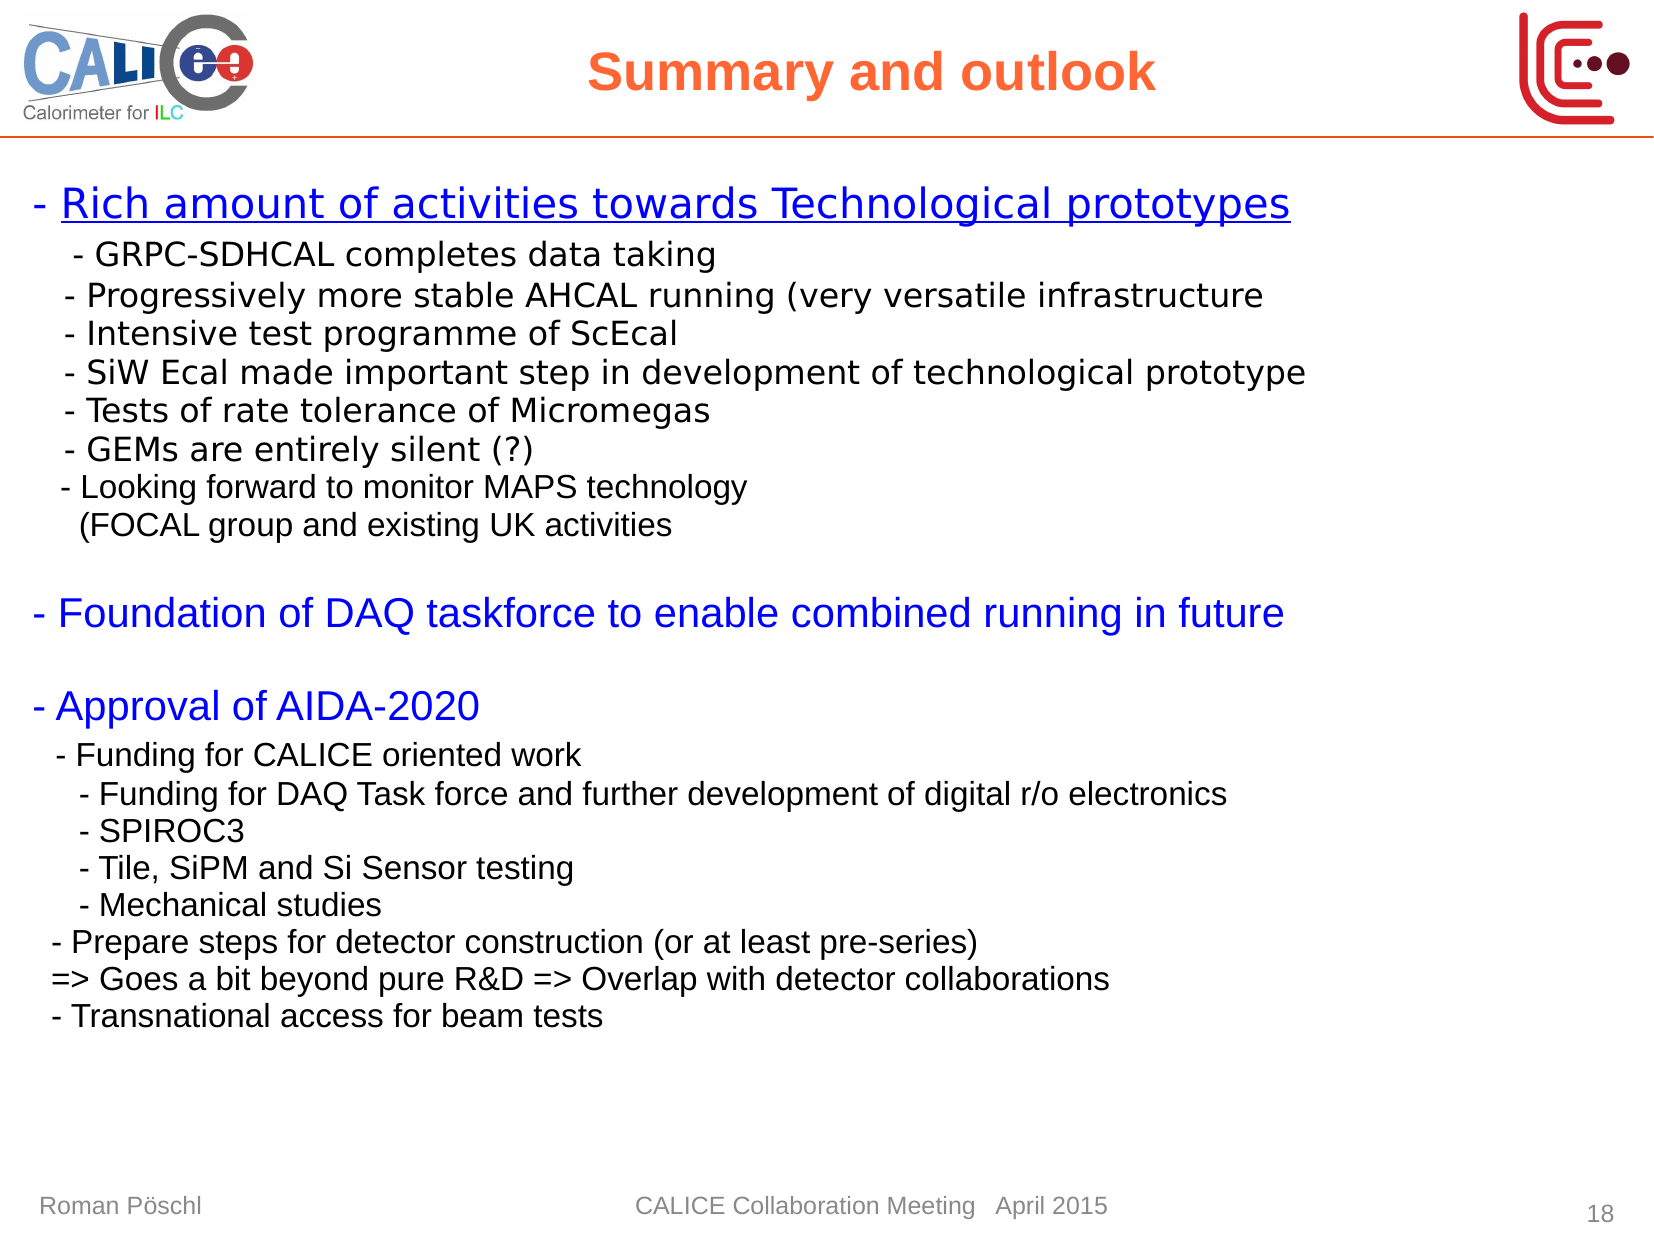

# Summary and outlook
- Rich amount of activities towards Technological prototypes
 - GRPC-SDHCAL completes data taking
 - Progressively more stable AHCAL running (very versatile infrastructure
 - Intensive test programme of ScEcal
 - SiW Ecal made important step in development of technological prototype
 - Tests of rate tolerance of Micromegas
 - GEMs are entirely silent (?)
 - Looking forward to monitor MAPS technology
 (FOCAL group and existing UK activities
- Foundation of DAQ taskforce to enable combined running in future
- Approval of AIDA-2020
 - Funding for CALICE oriented work
 - Funding for DAQ Task force and further development of digital r/o electronics
 - SPIROC3
 - Tile, SiPM and Si Sensor testing
 - Mechanical studies
 - Prepare steps for detector construction (or at least pre-series)
 => Goes a bit beyond pure R&D => Overlap with detector collaborations
 - Transnational access for beam tests